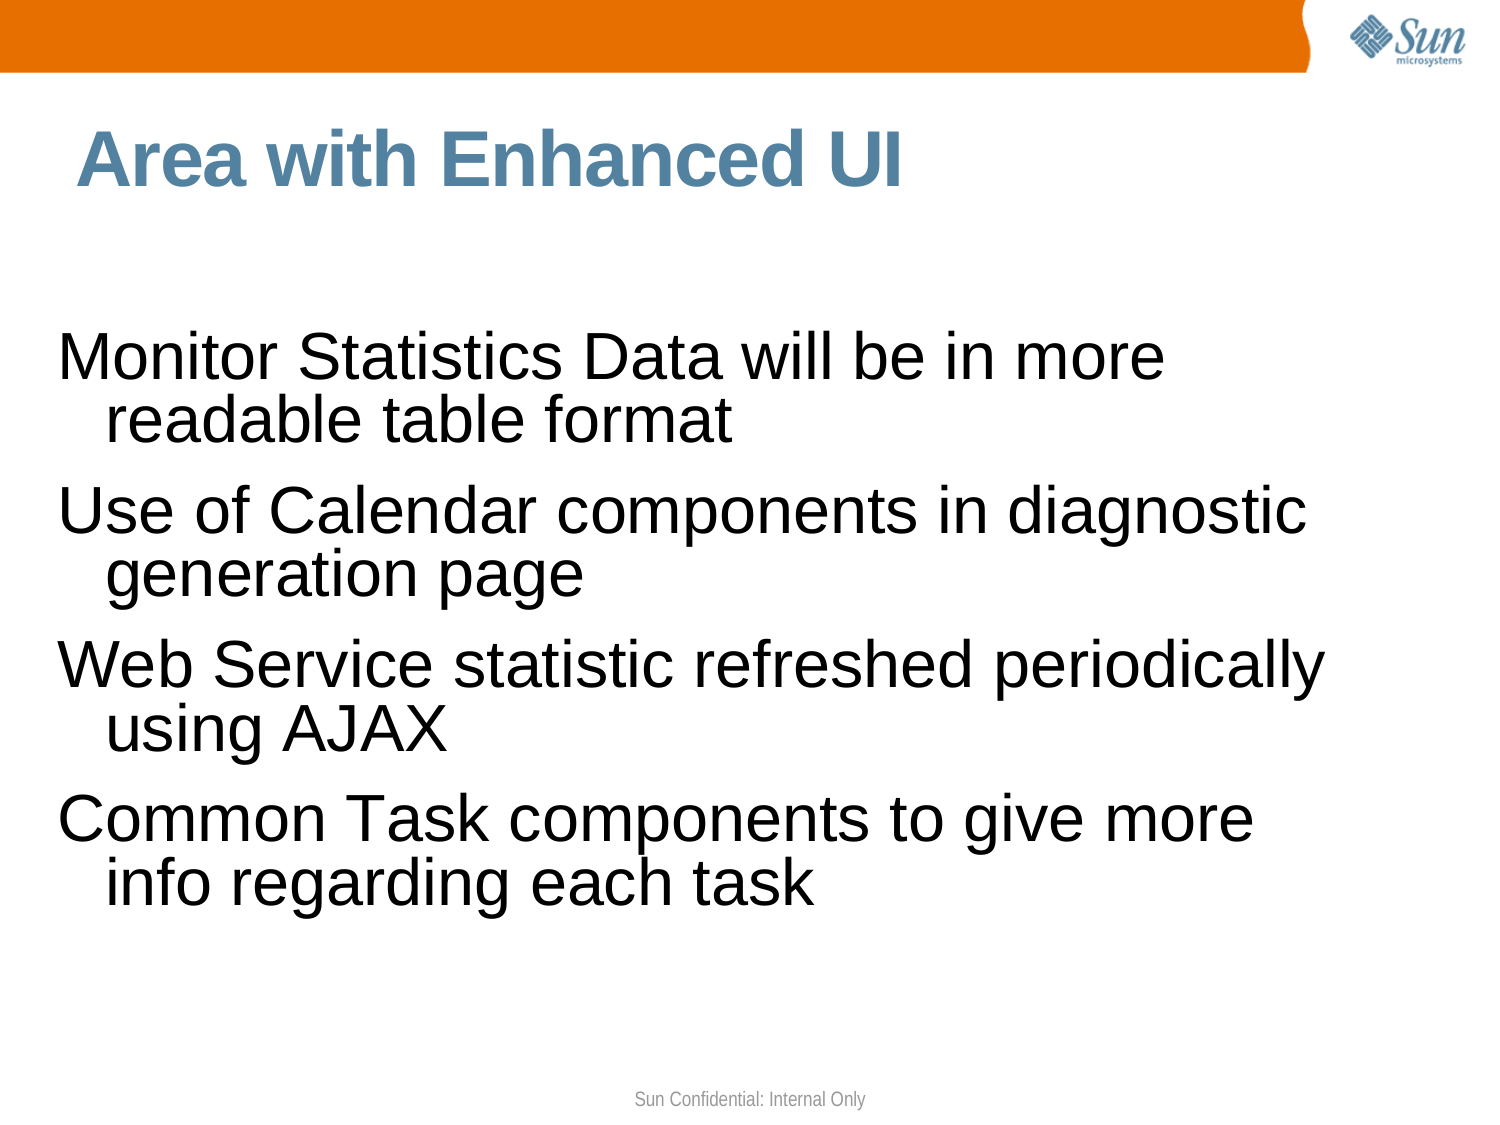

# Area with Enhanced UI
Monitor Statistics Data will be in more readable table format
Use of Calendar components in diagnostic generation page
Web Service statistic refreshed periodically using AJAX
Common Task components to give more info regarding each task